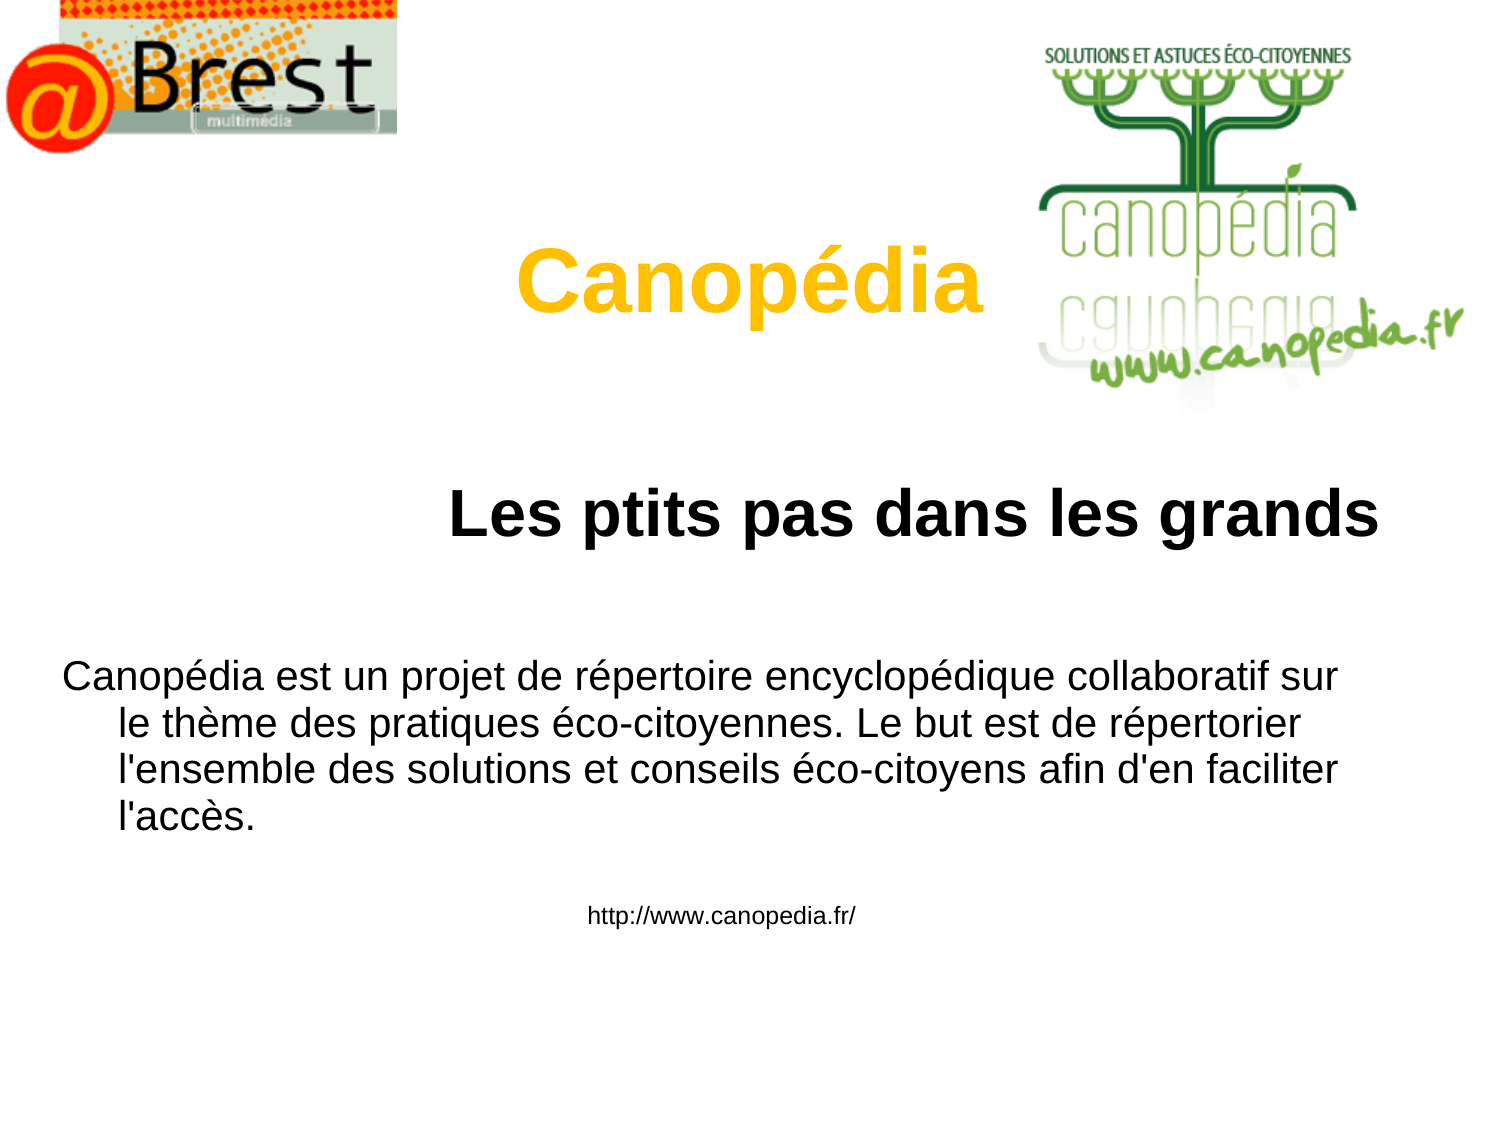

# Canopédia
Les ptits pas dans les grands
Canopédia est un projet de répertoire encyclopédique collaboratif sur le thème des pratiques éco-citoyennes. Le but est de répertorier l'ensemble des solutions et conseils éco-citoyens afin d'en faciliter l'accès.
http://www.canopedia.fr/